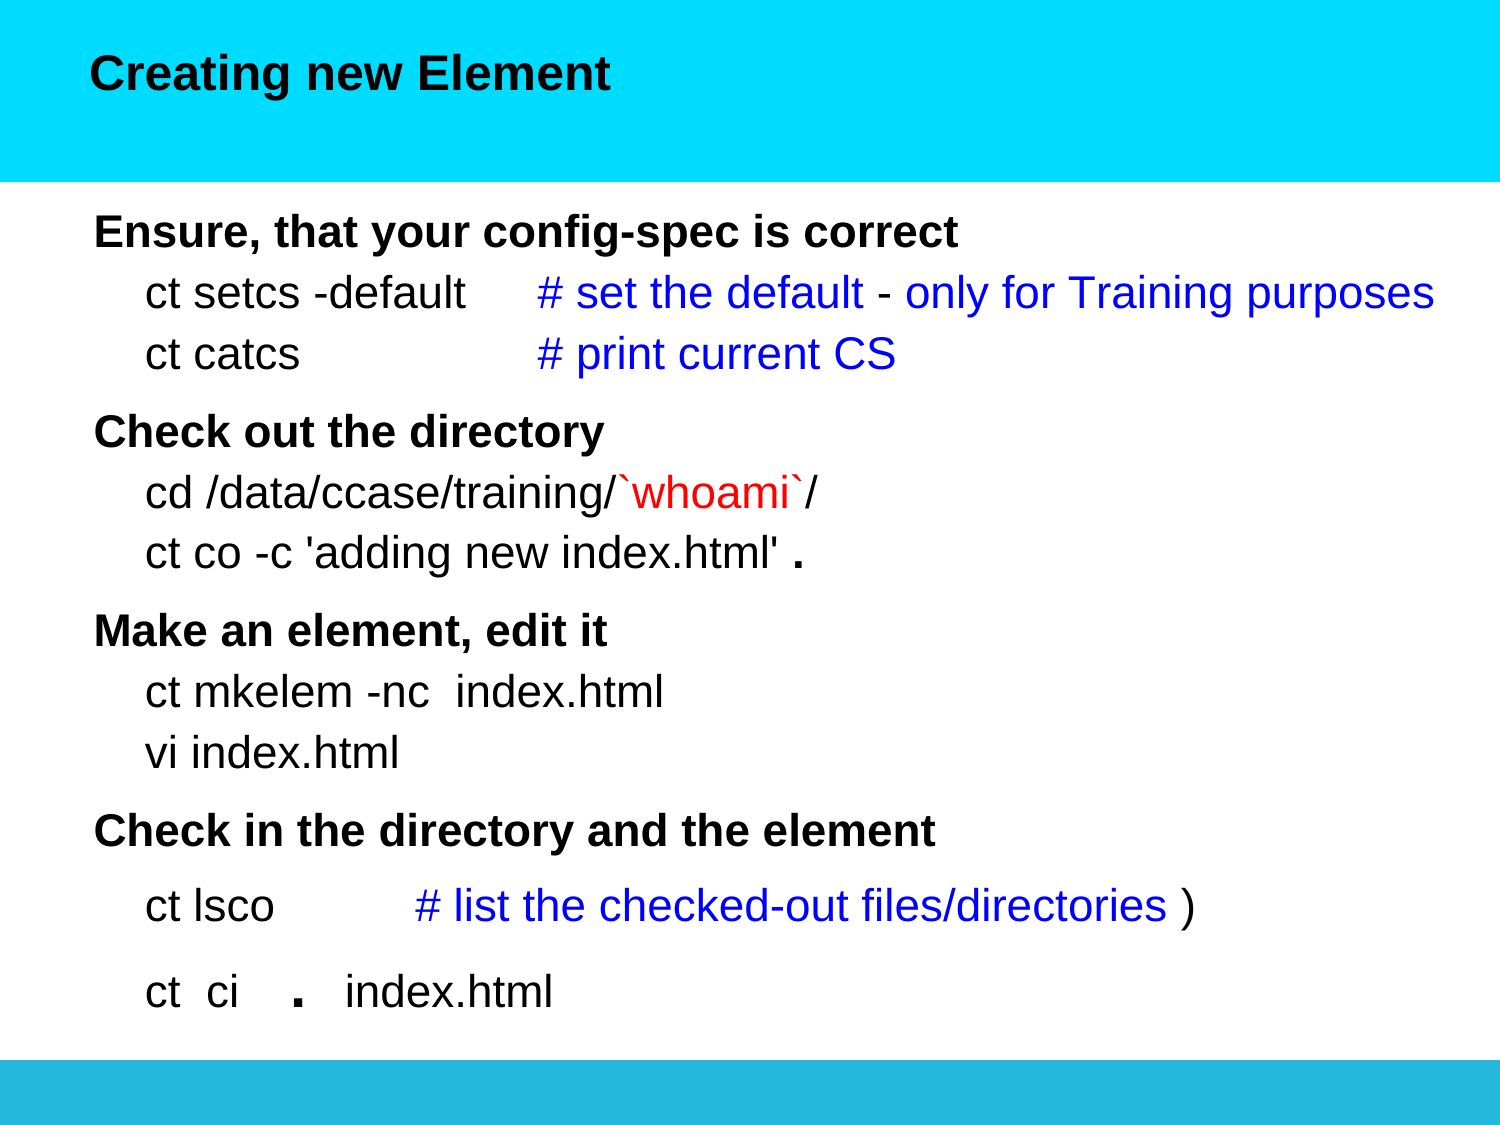

# Creating new Element
Ensure, that your config-spec is correct
ct setcs -default	# set the default - only for Training purposes
ct catcs		# print current CS
Check out the directory
cd /data/ccase/training/`whoami`/
ct co -c 'adding new index.html' .
Make an element, edit it
ct mkelem -nc index.html
vi index.html
Check in the directory and the element
ct lsco # list the checked-out files/directories )
ct ci . index.html